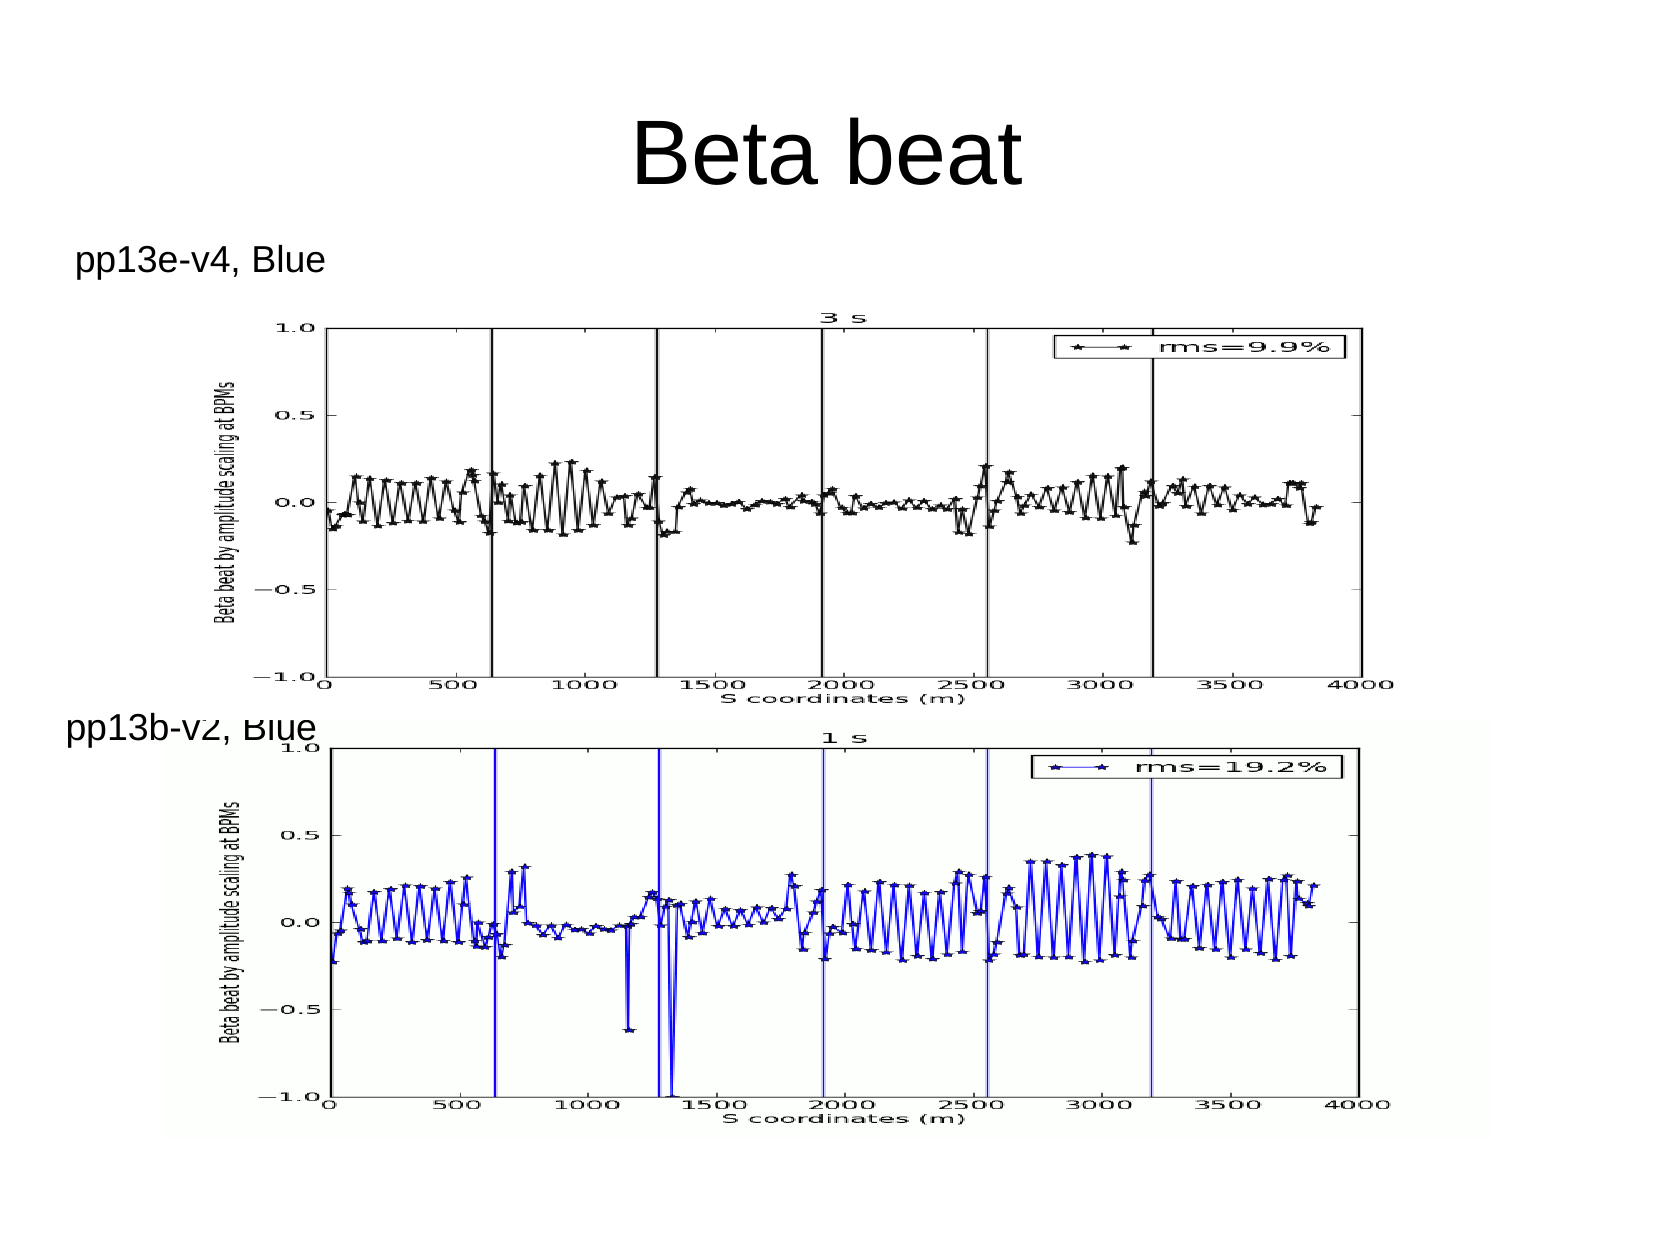

# Beta beat
pp13e-v4, Blue
pp13b-v2, Blue